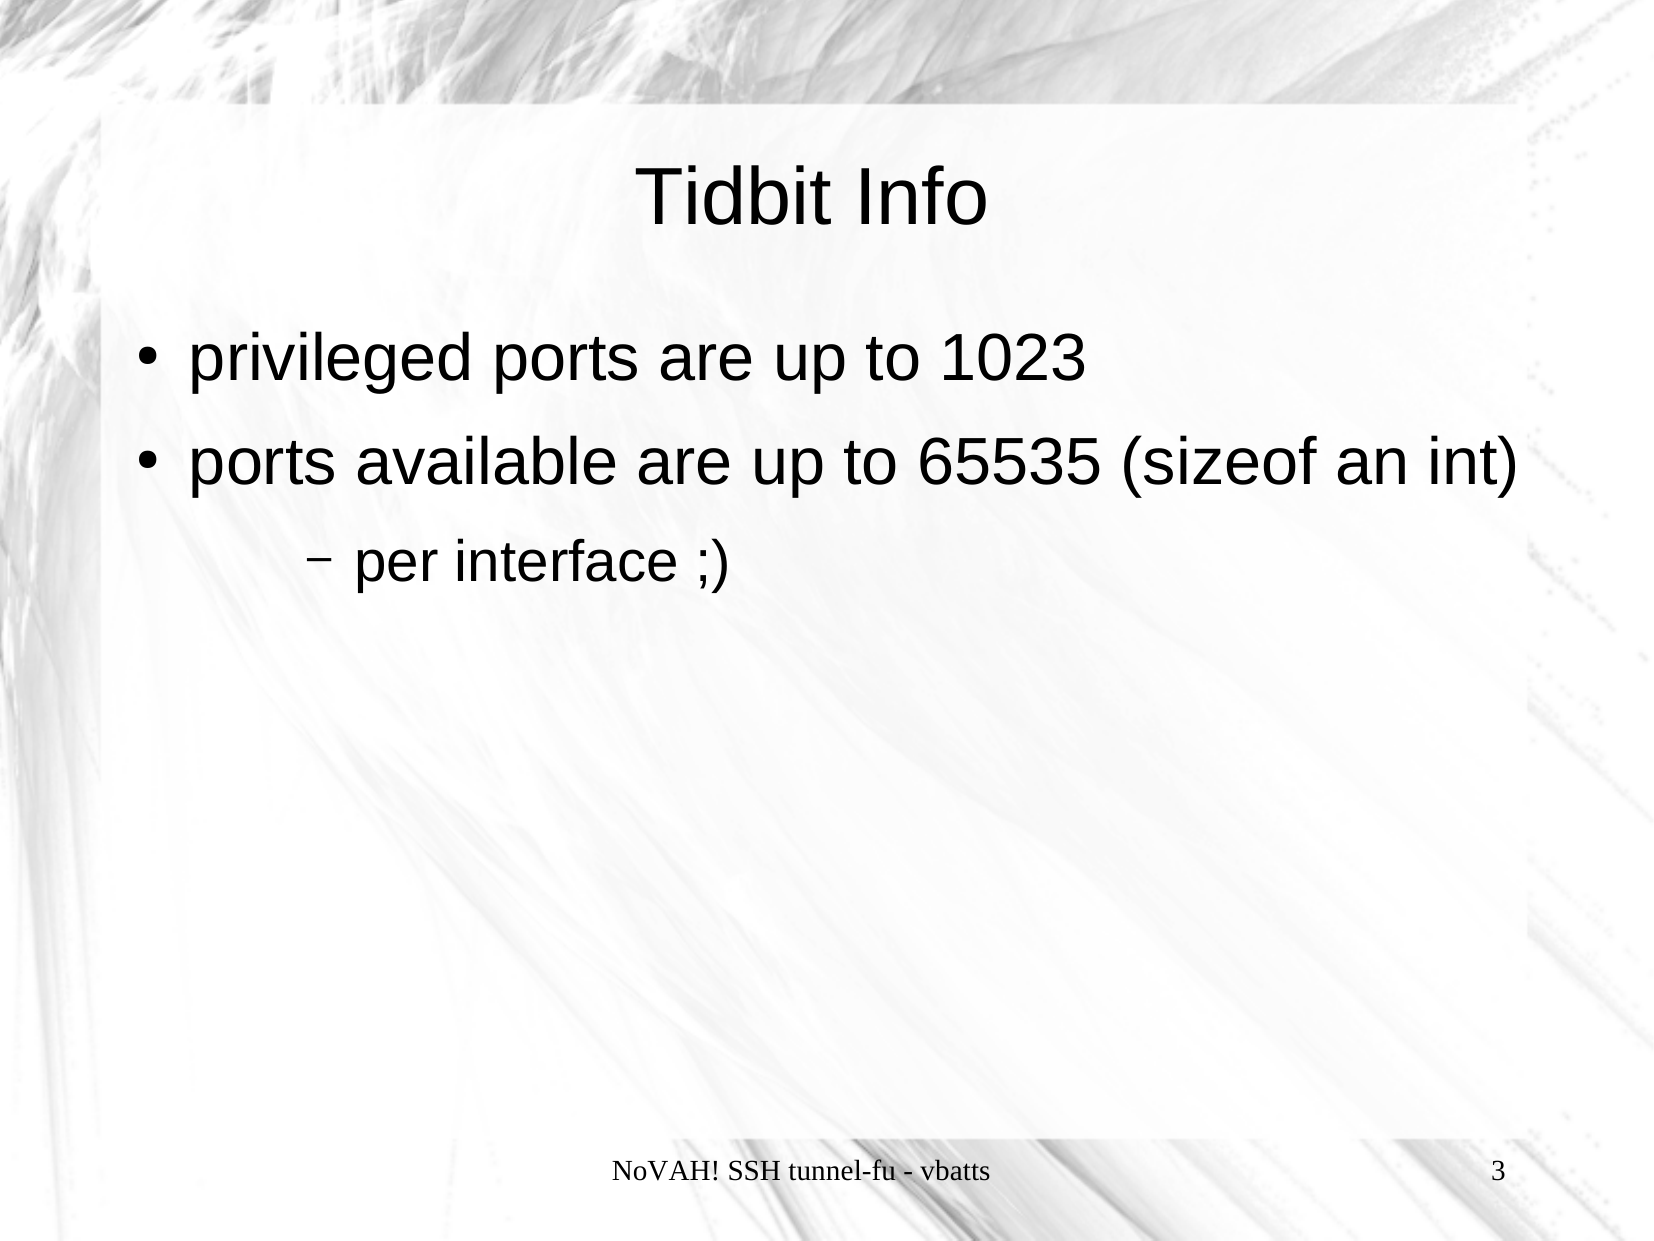

# Tidbit Info
privileged ports are up to 1023
ports available are up to 65535 (sizeof an int)
per interface ;)
NoVAH! SSH tunnel-fu - vbatts
3